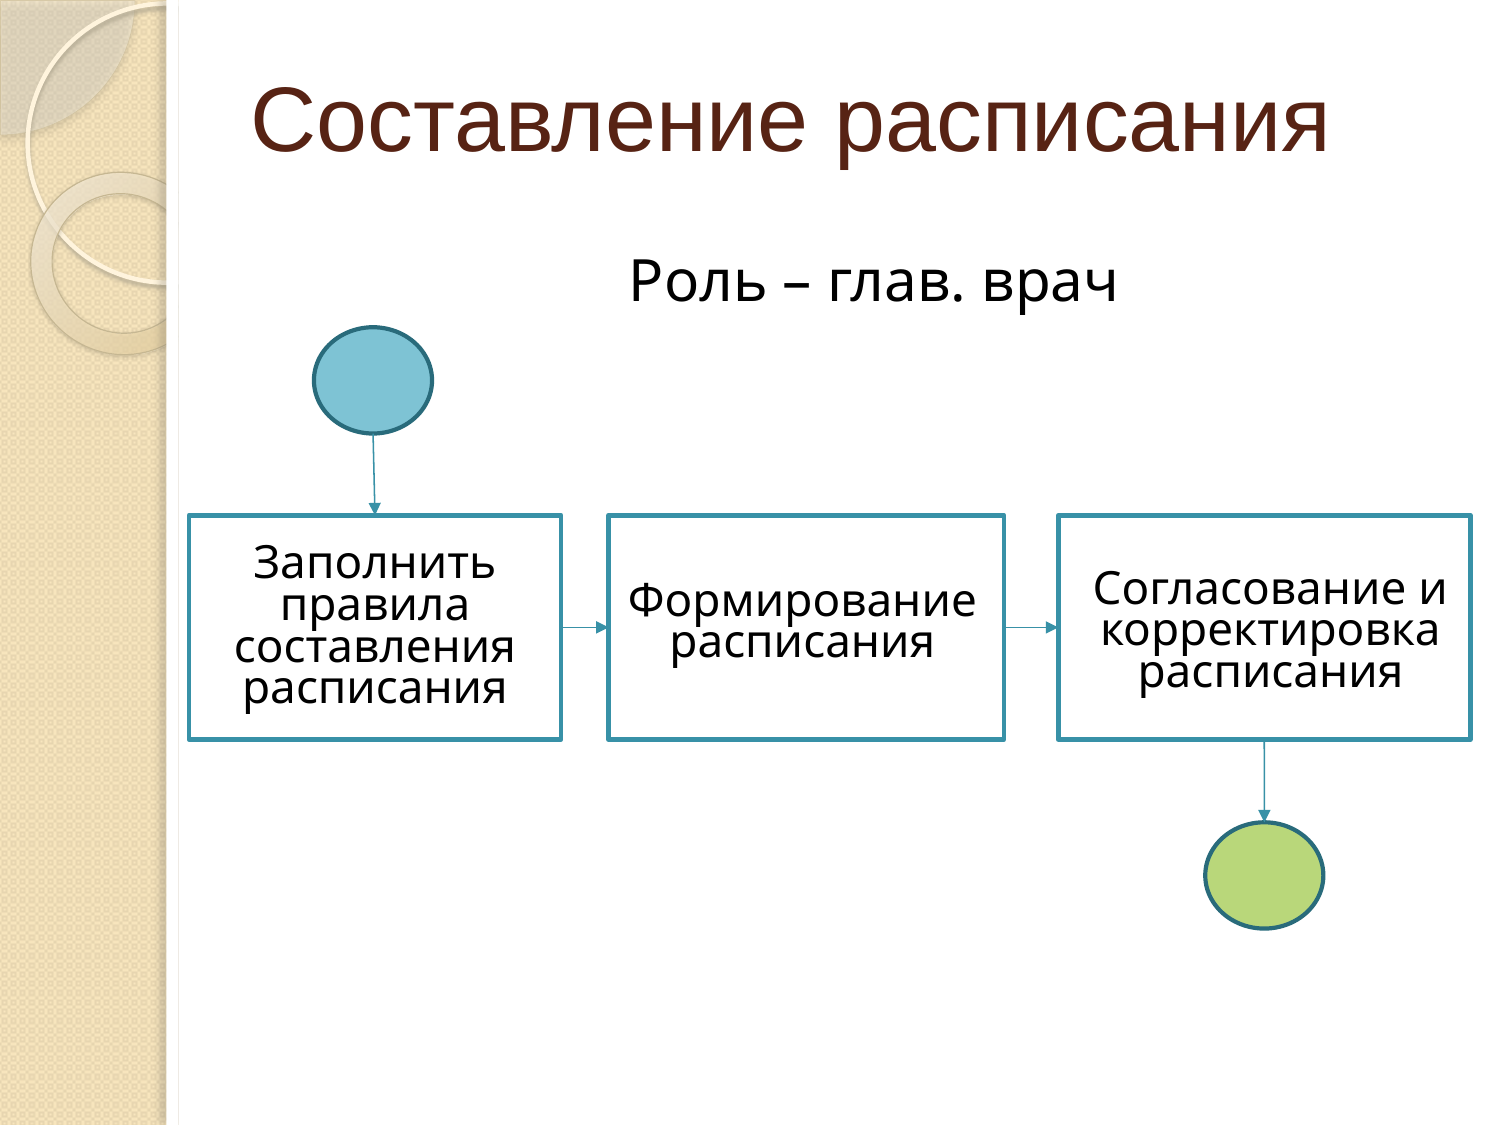

# Составление расписания
Роль – глав. врач
Заполнить правила составления расписания
Формирование расписания
Согласование и корректировка расписания